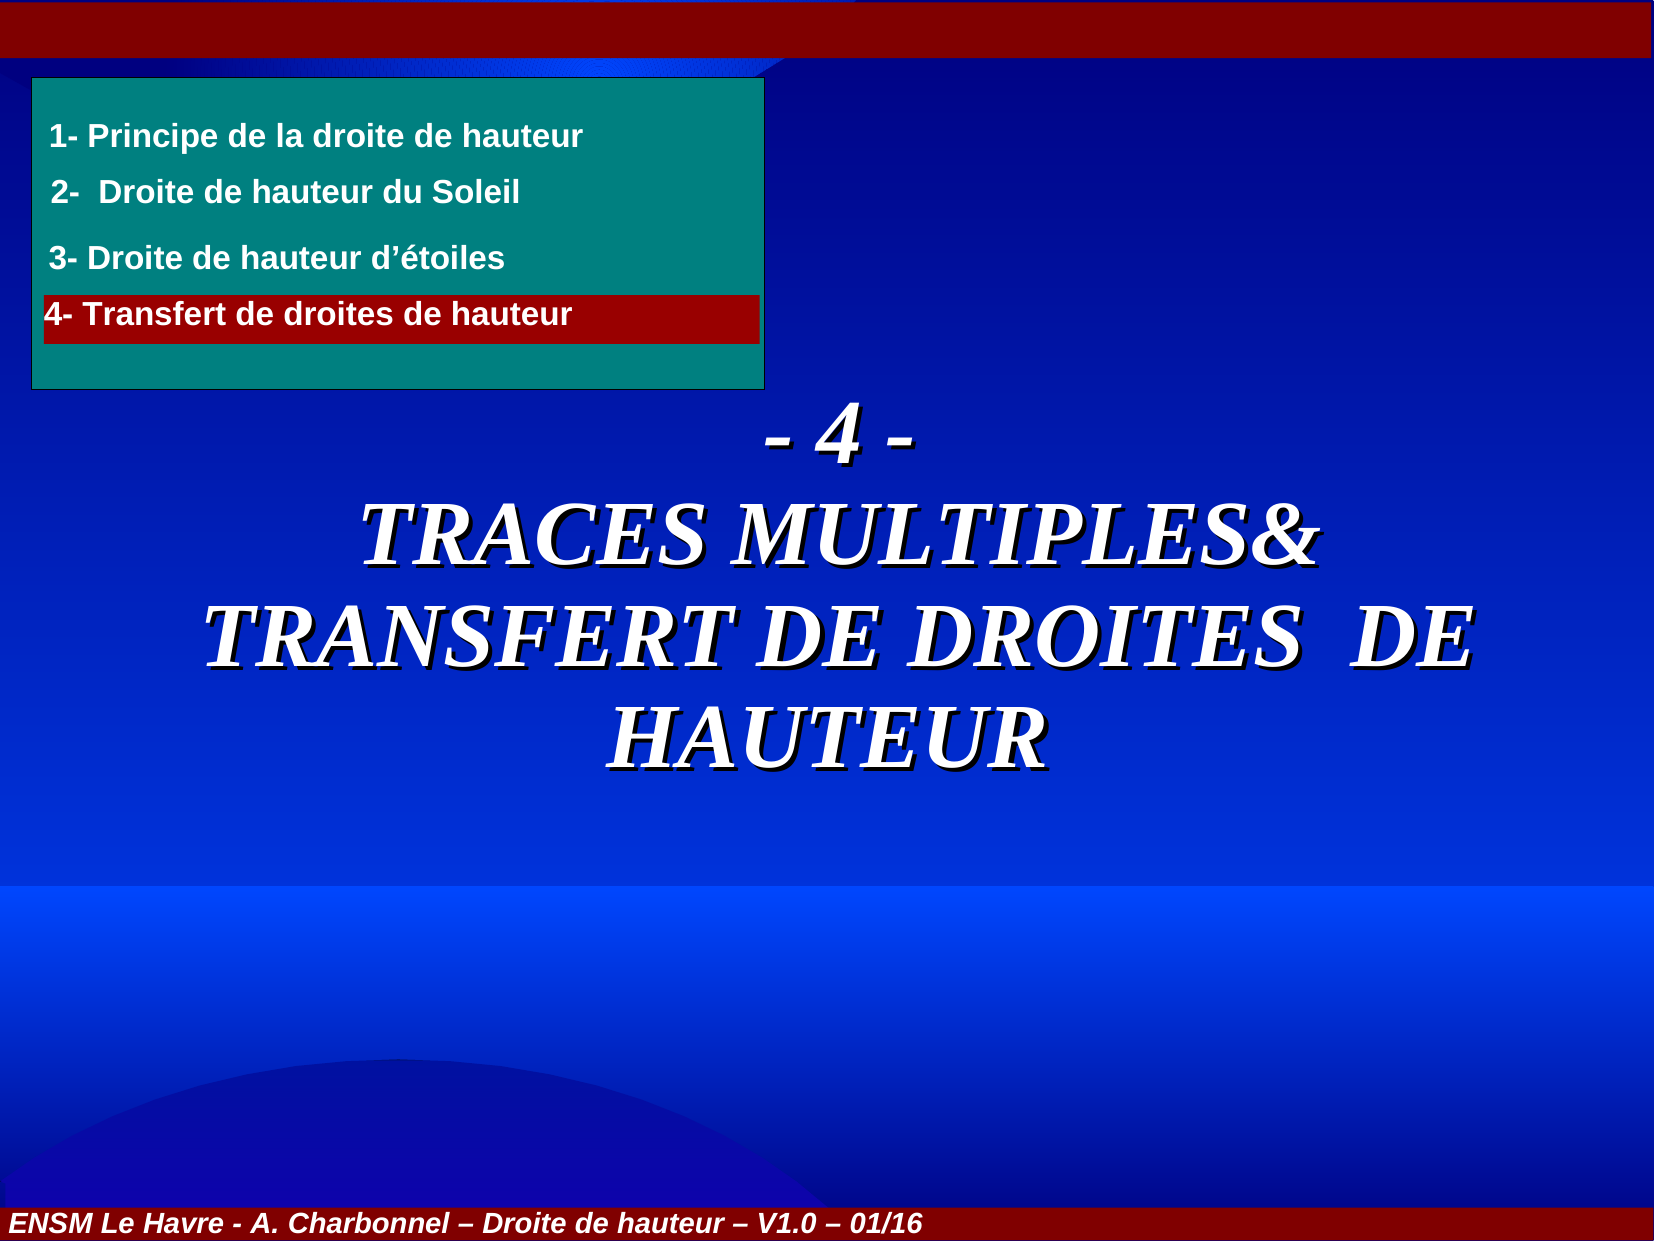

1- Principe de la droite de hauteur
2- Droite de hauteur du Soleil
3- Droite de hauteur d’étoiles
4- Transfert de droites de hauteur
# - 4 - TRACES MULTIPLES& TRANSFERT DE DROITES DE HAUTEUR
 ENSM Le Havre - A. Charbonnel – Droite de hauteur – V1.0 – 01/16